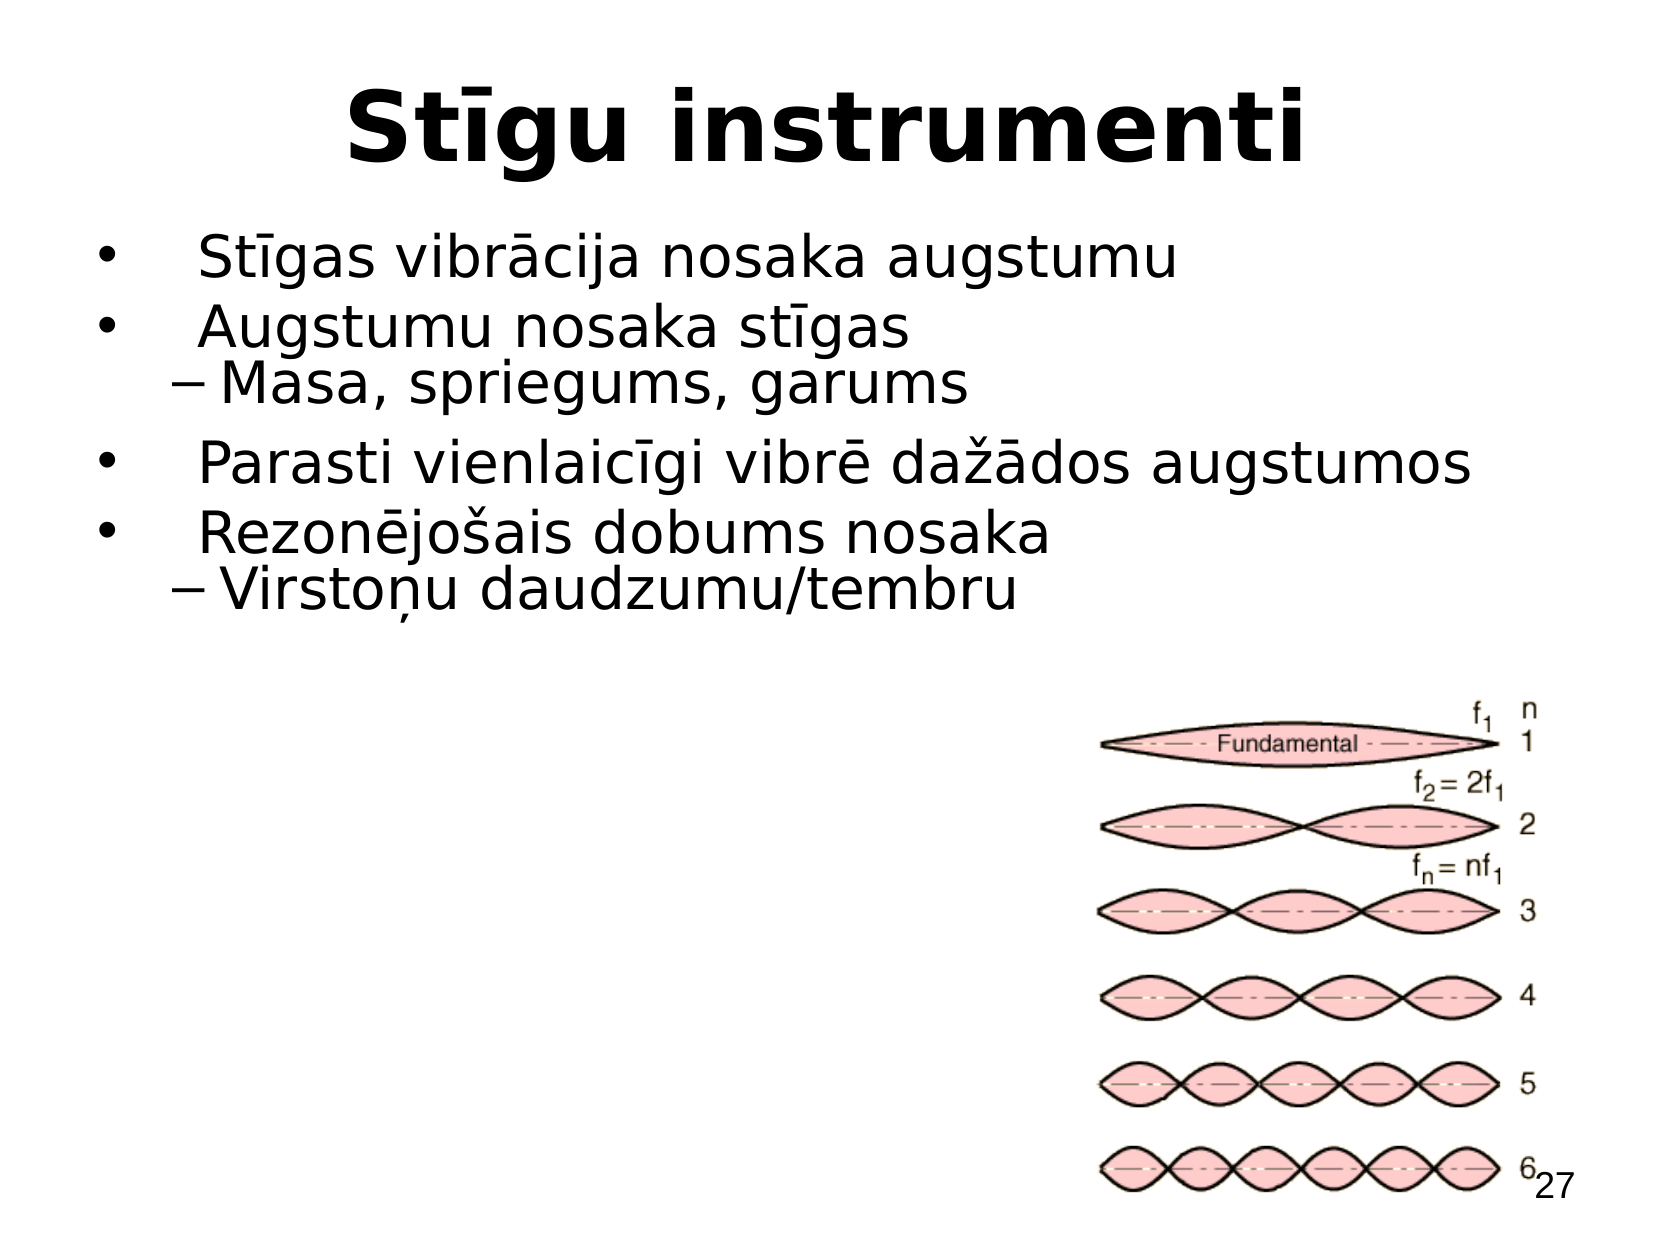

# Stīgu instrumenti
Stīgas vibrācija nosaka augstumu
Augstumu nosaka stīgas
Masa, spriegums, garums
Parasti vienlaicīgi vibrē dažādos augstumos
Rezonējošais dobums nosaka
Virstoņu daudzumu/tembru